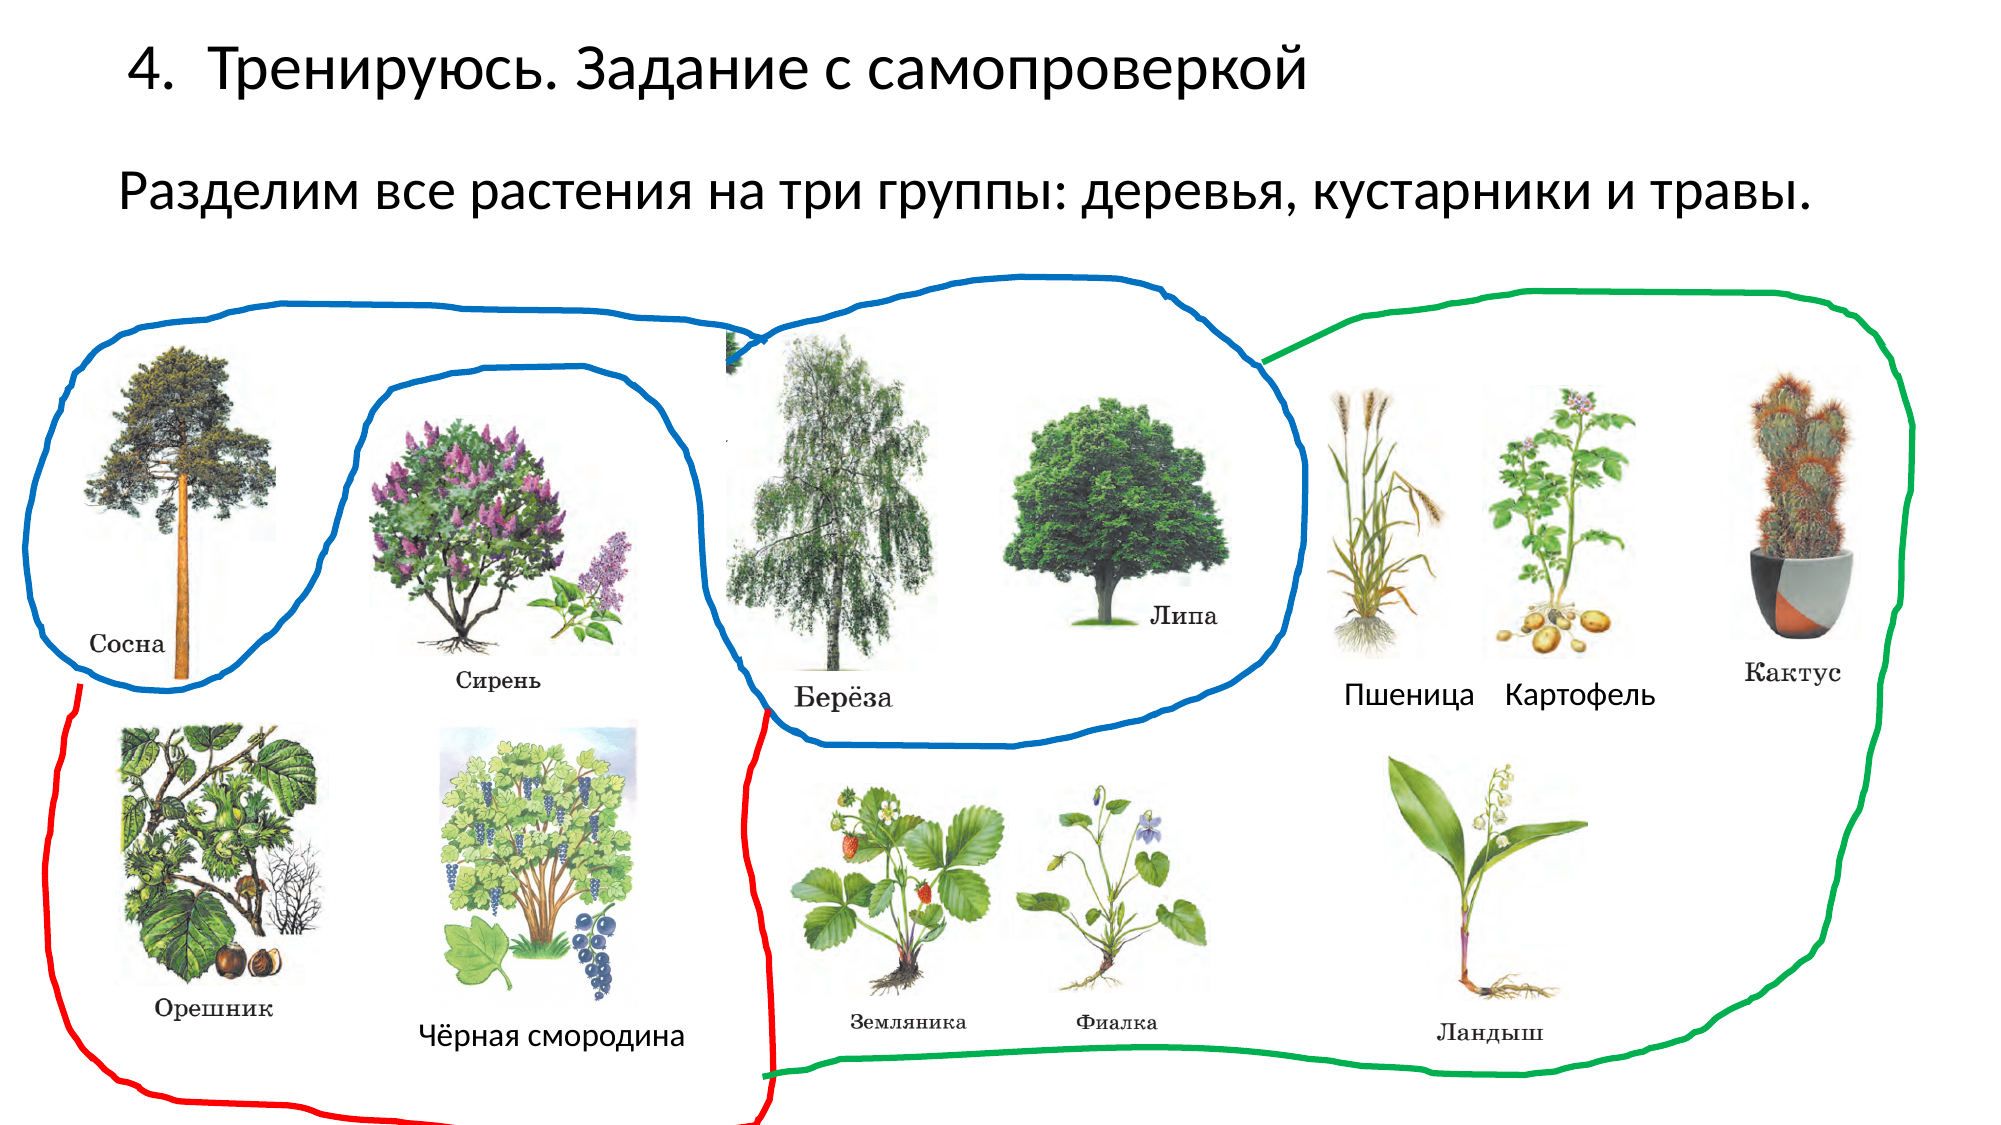

# 4. Тренируюсь. Задание с самопроверкой
Разделим все растения на три группы: деревья, кустарники и травы.
Пшеница Картофель
Чёрная смородина